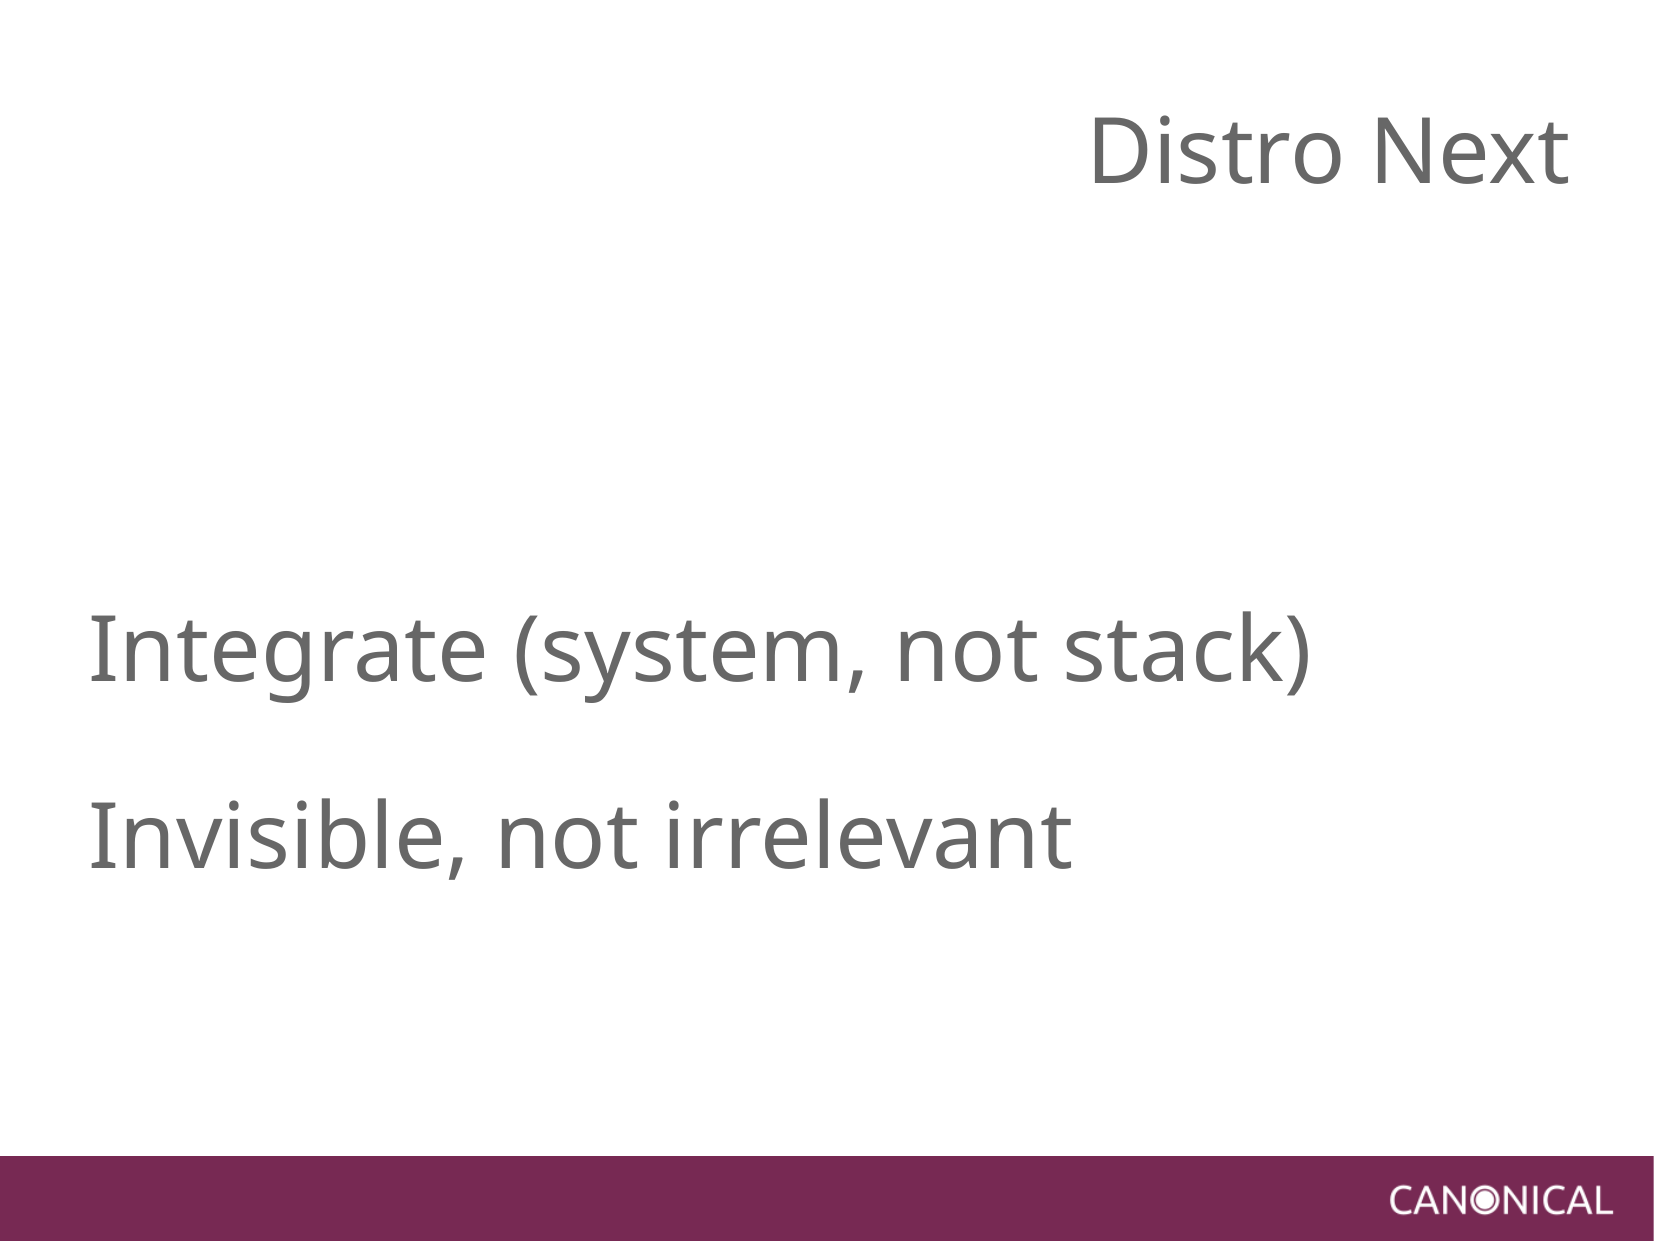

# Distro Next
Integrate (system, not stack)
Invisible, not irrelevant